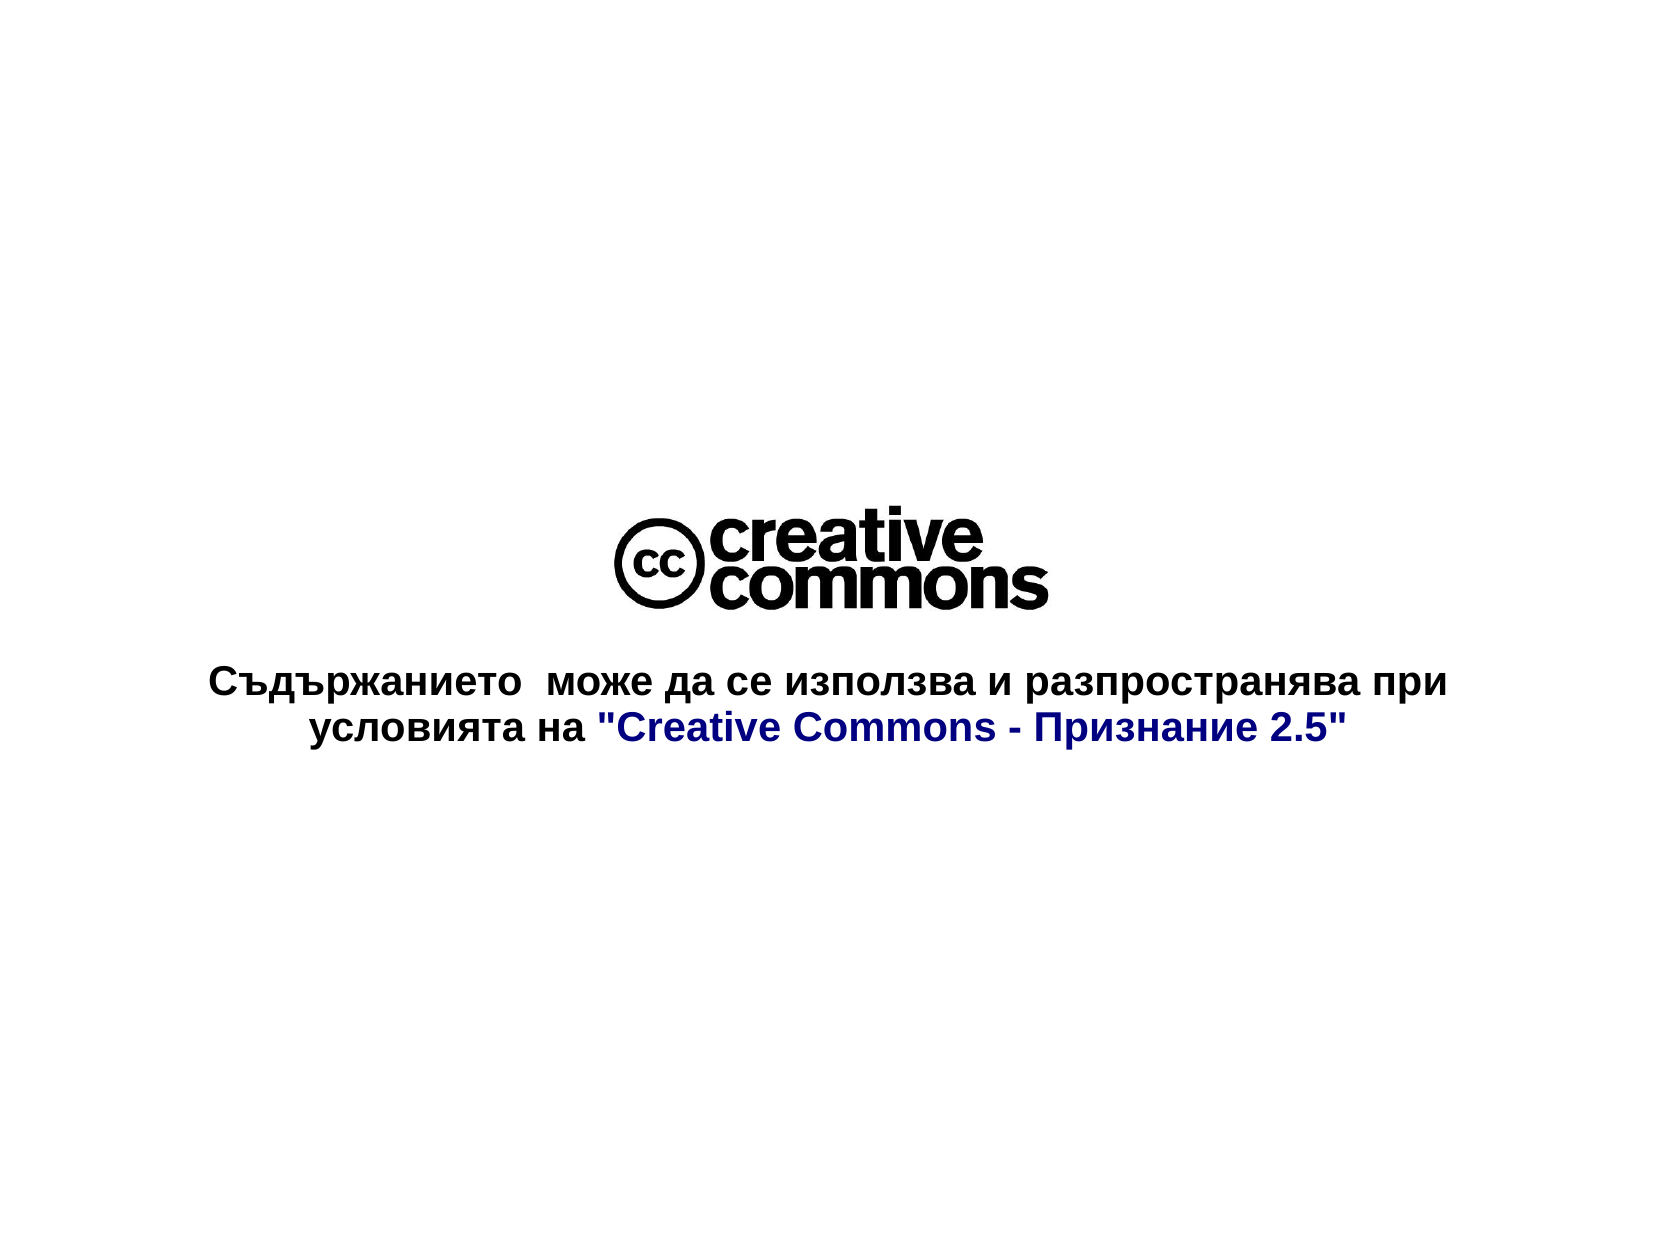

Съдържанието може да се използва и разпространява при условията на "Creative Commons - Признание 2.5"